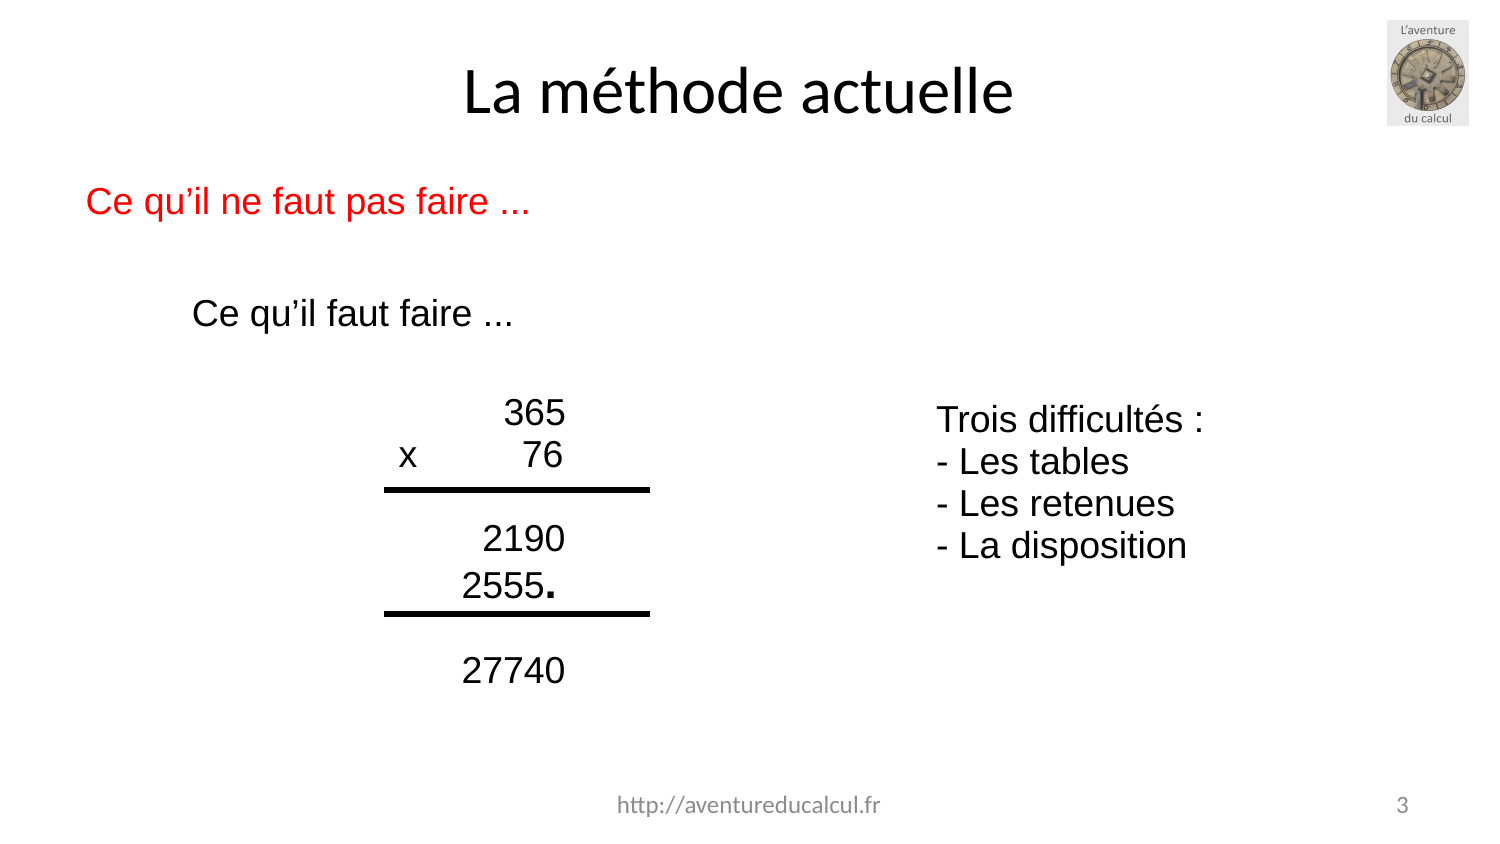

La méthode actuelle
Ce qu’il ne faut pas faire ...
Ce qu’il faut faire ...
 365
x 76
 2190
 2555.
 27740
Trois difficultés :
- Les tables
- Les retenues
- La disposition
http://aventureducalcul.fr
2